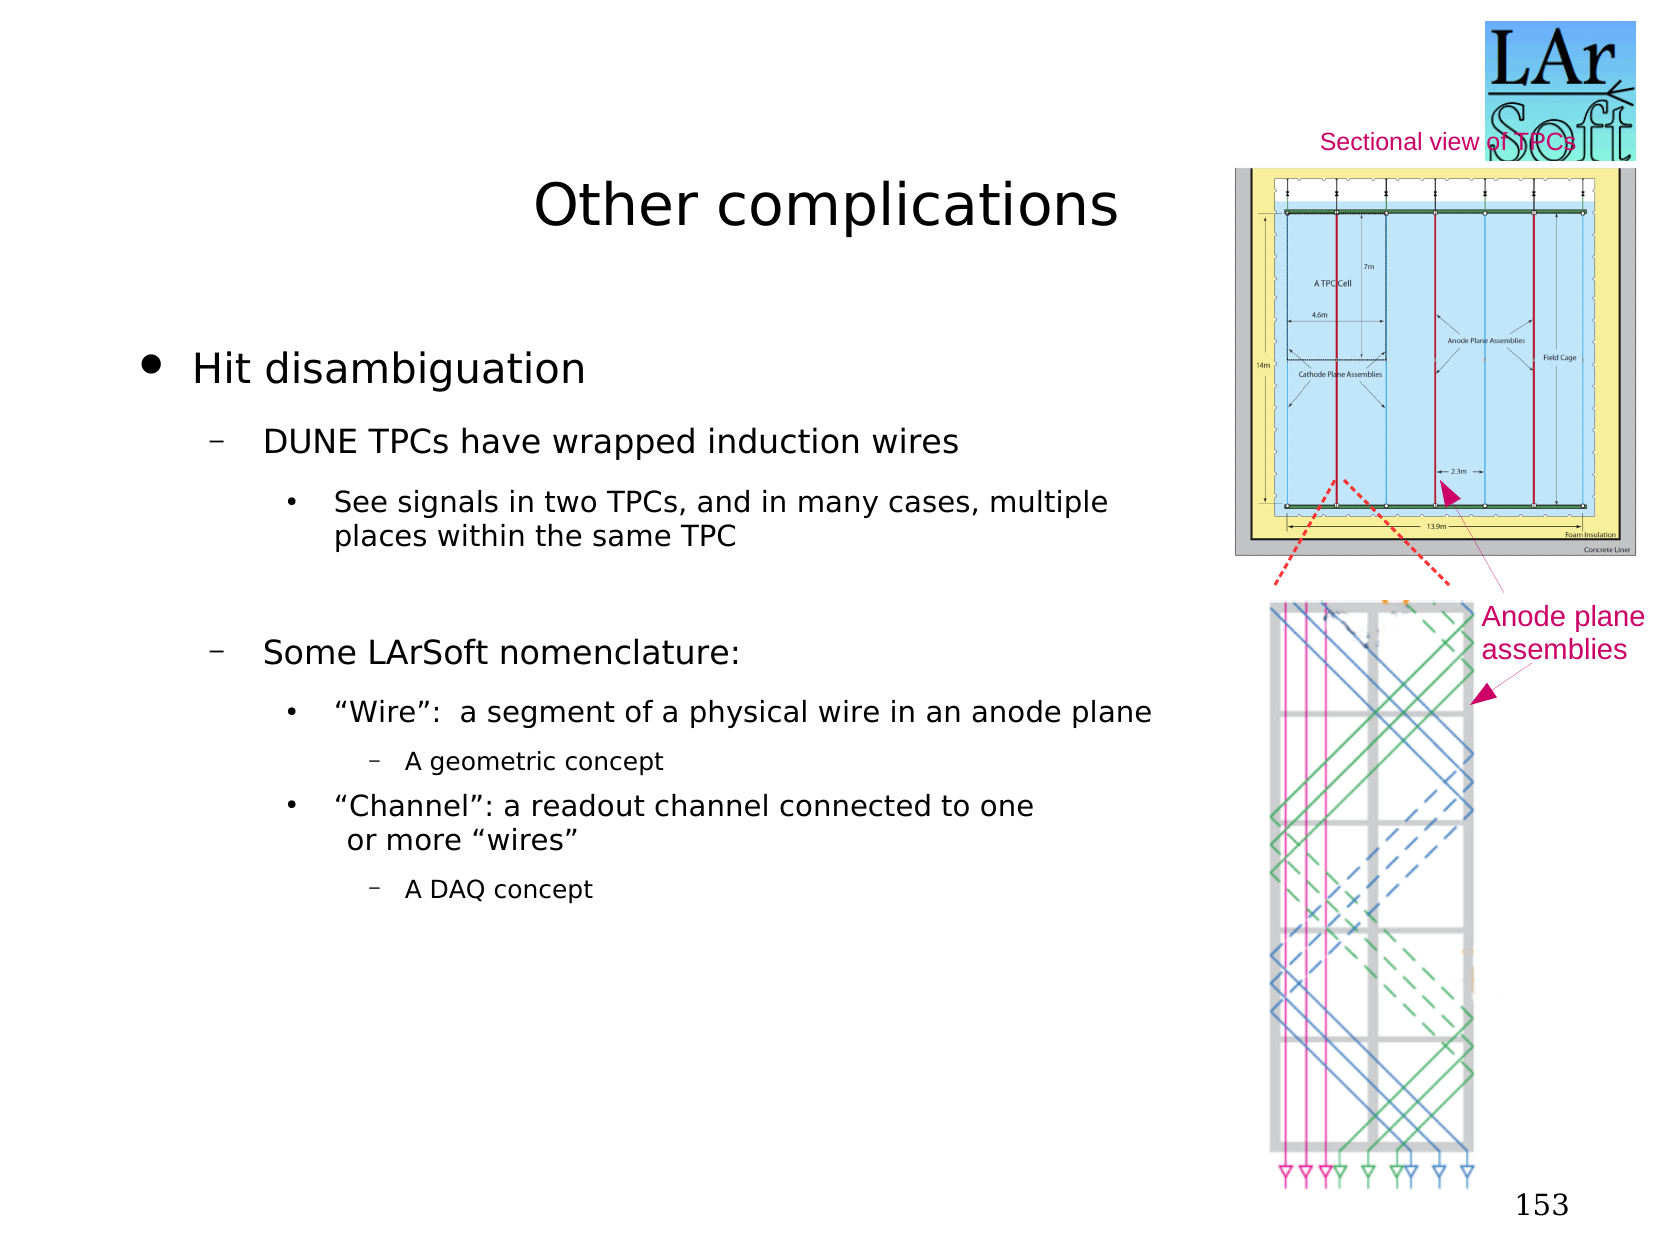

# Other complications
Sectional view of TPCs
Hit disambiguation
DUNE TPCs have wrapped induction wires
See signals in two TPCs, and in many cases, multiple 					places within the same TPC
Some LArSoft nomenclature:
“Wire”: a segment of a physical wire in an anode plane
A geometric concept
“Channel”: a readout channel connected to one 							or more “wires”
A DAQ concept
Anode plane
assemblies
153